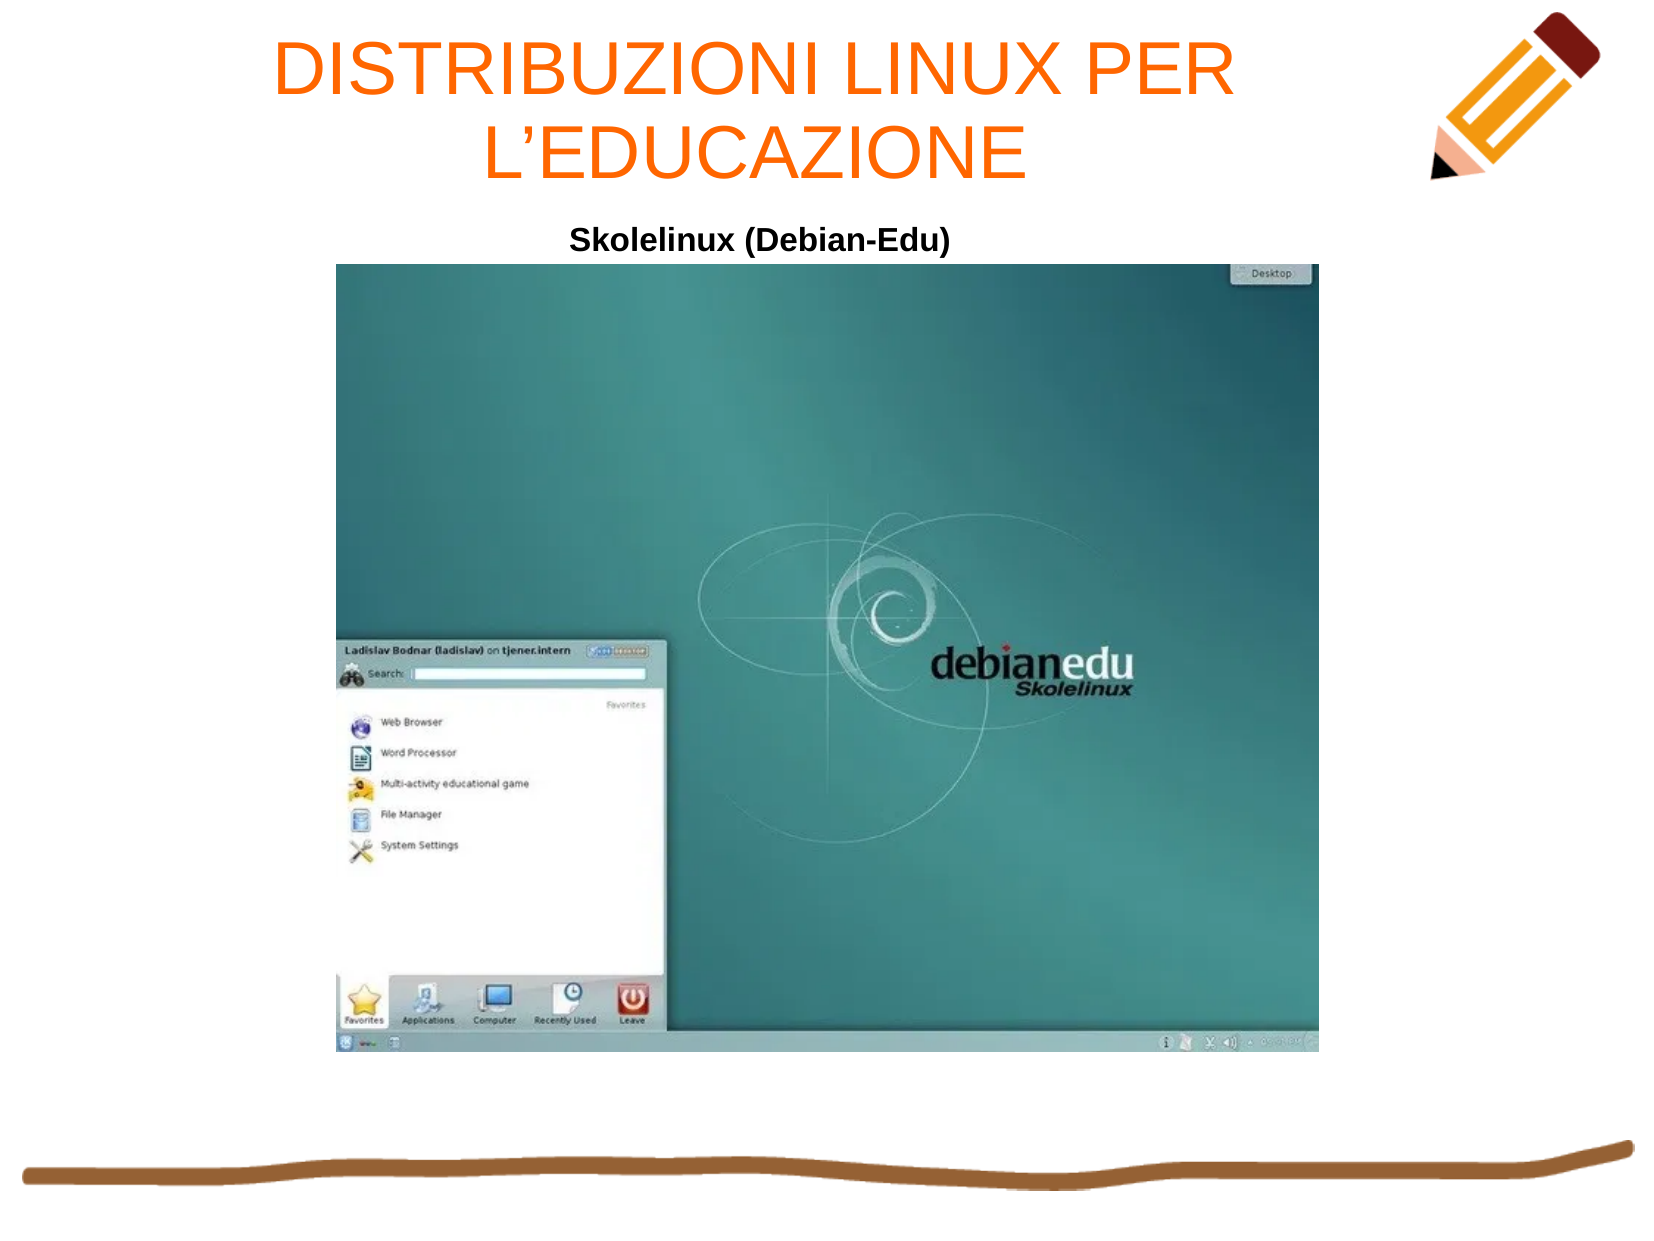

# DISTRIBUZIONI LINUX PER L’EDUCAZIONE
Skolelinux (Debian-Edu)